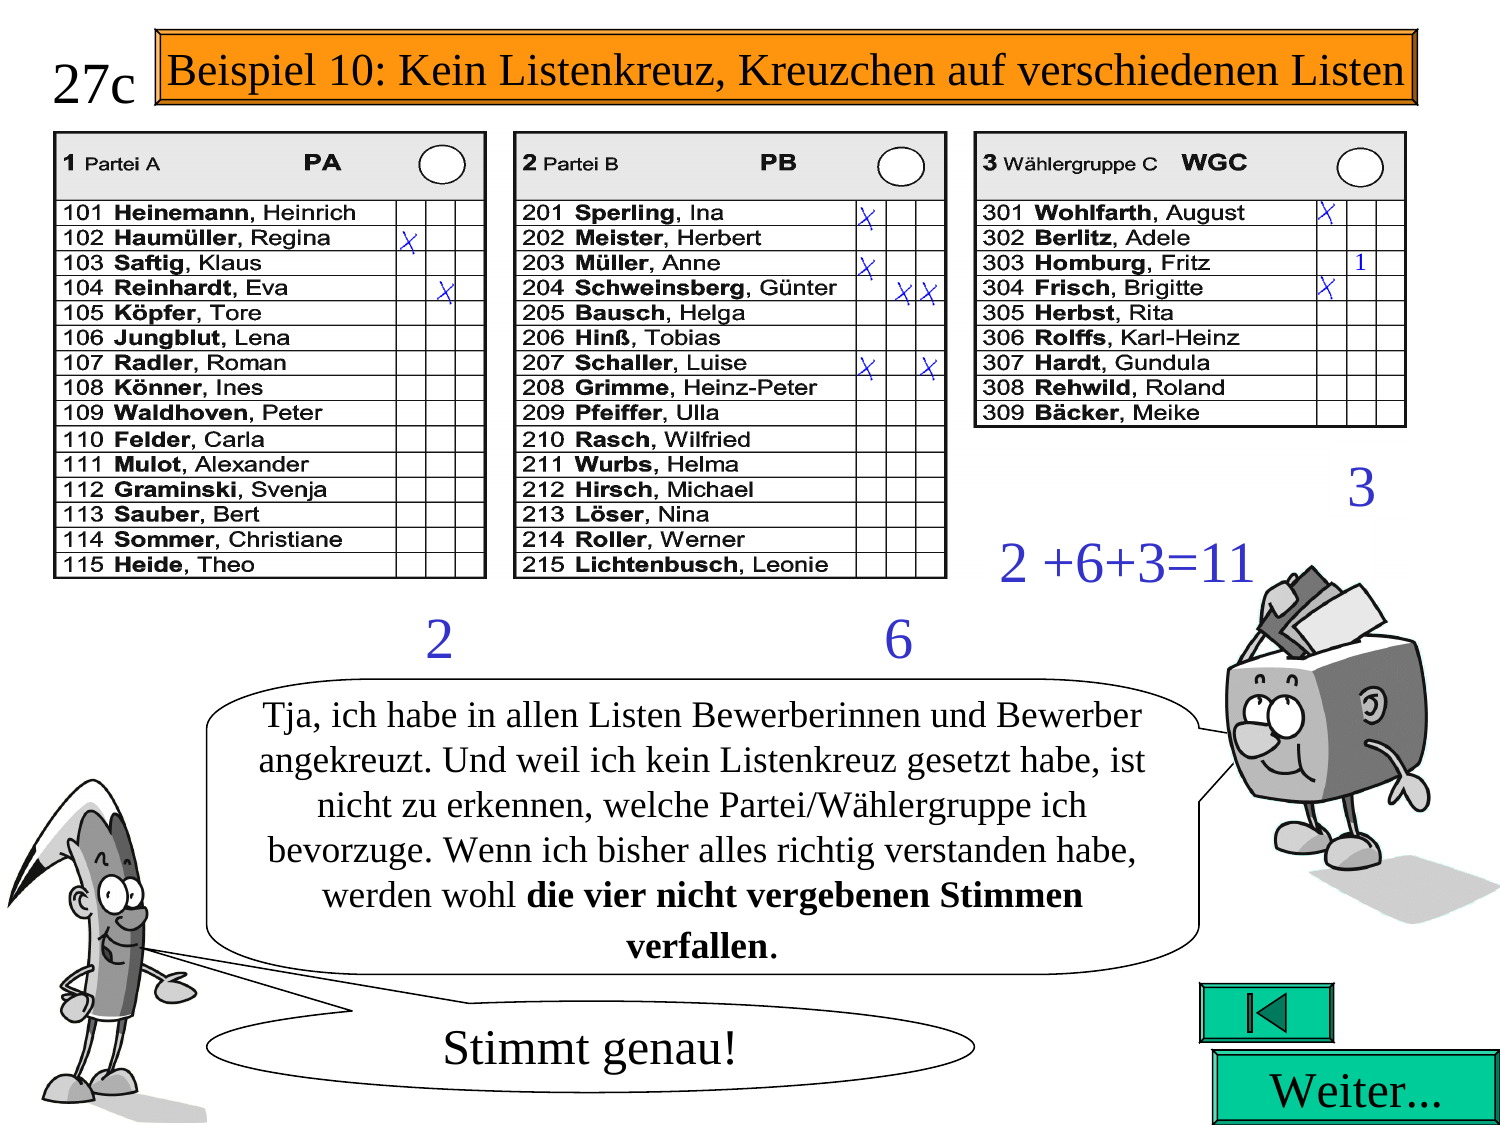

Beispiel 10: Kein Listenkreuz, Kreuzchen auf verschiedenen Listen
27c
1
3
2 +6+3=11
2
6
Tja, ich habe in allen Listen Bewerberinnen und Bewerber angekreuzt. Und weil ich kein Listenkreuz gesetzt habe, ist nicht zu erkennen, welche Partei/Wählergruppe ich bevorzuge. Wenn ich bisher alles richtig verstanden habe, werden wohl die vier nicht vergebenen Stimmen verfallen.
Stimmt genau!
Weiter...